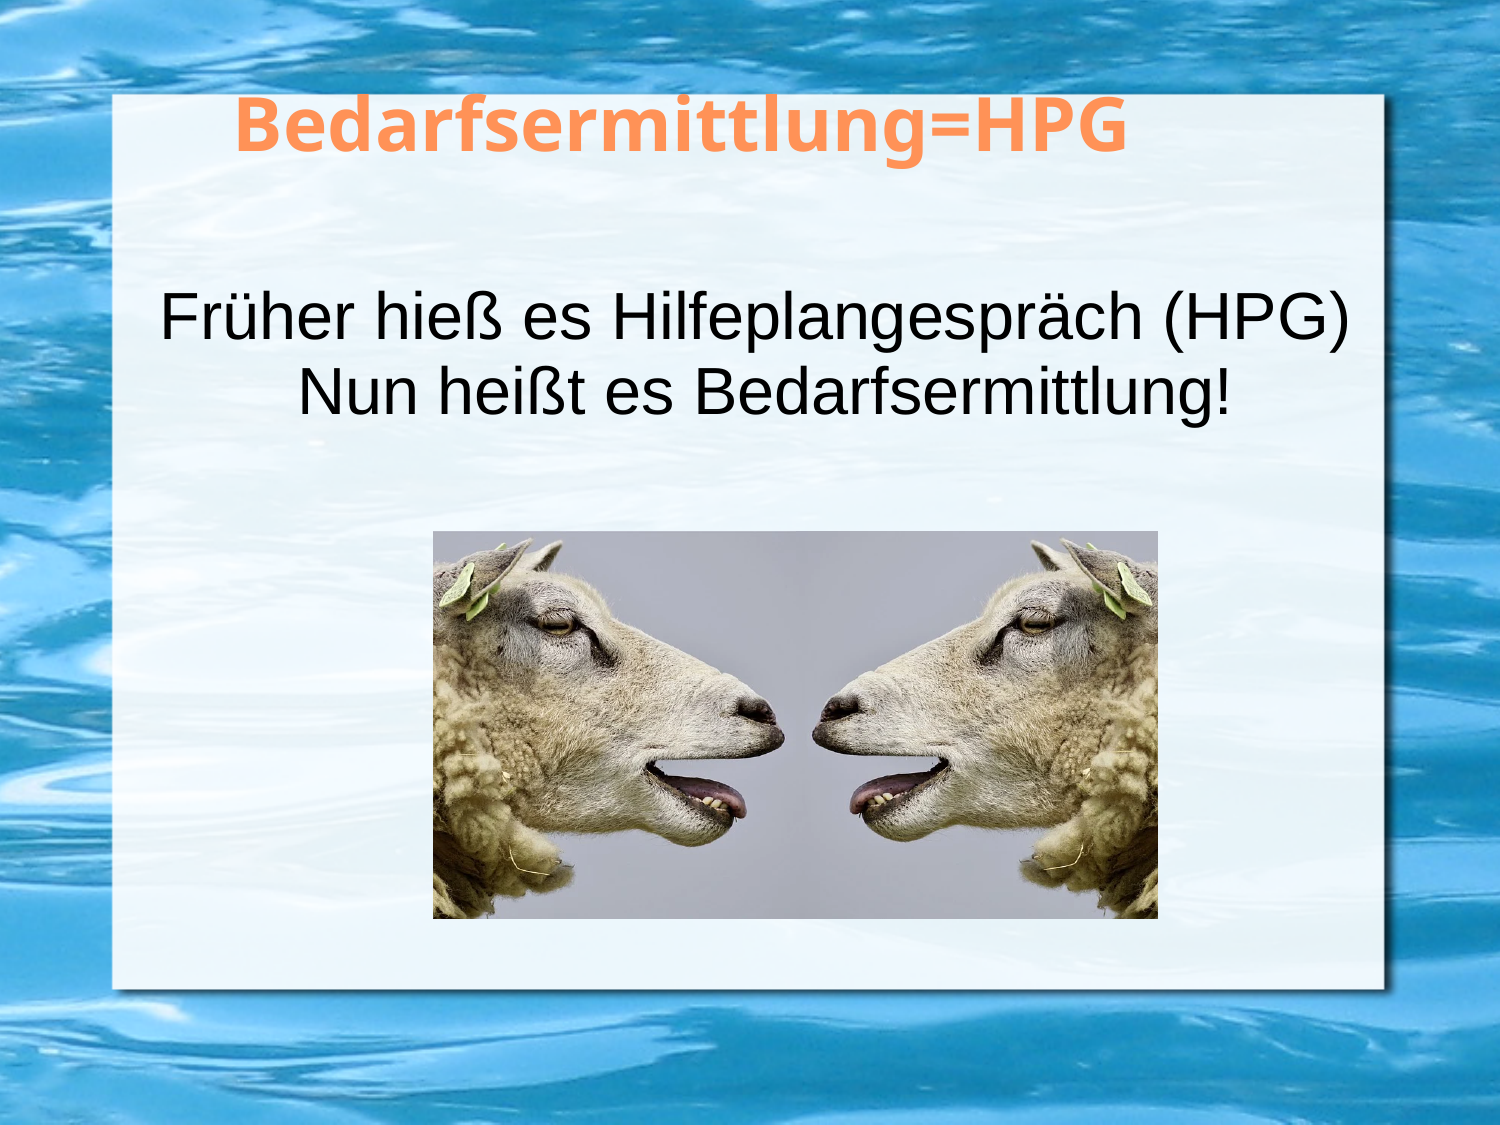

Bedarfsermittlung=HPG
# Früher hieß es Hilfeplangespräch (HPG) Nun heißt es Bedarfsermittlung!